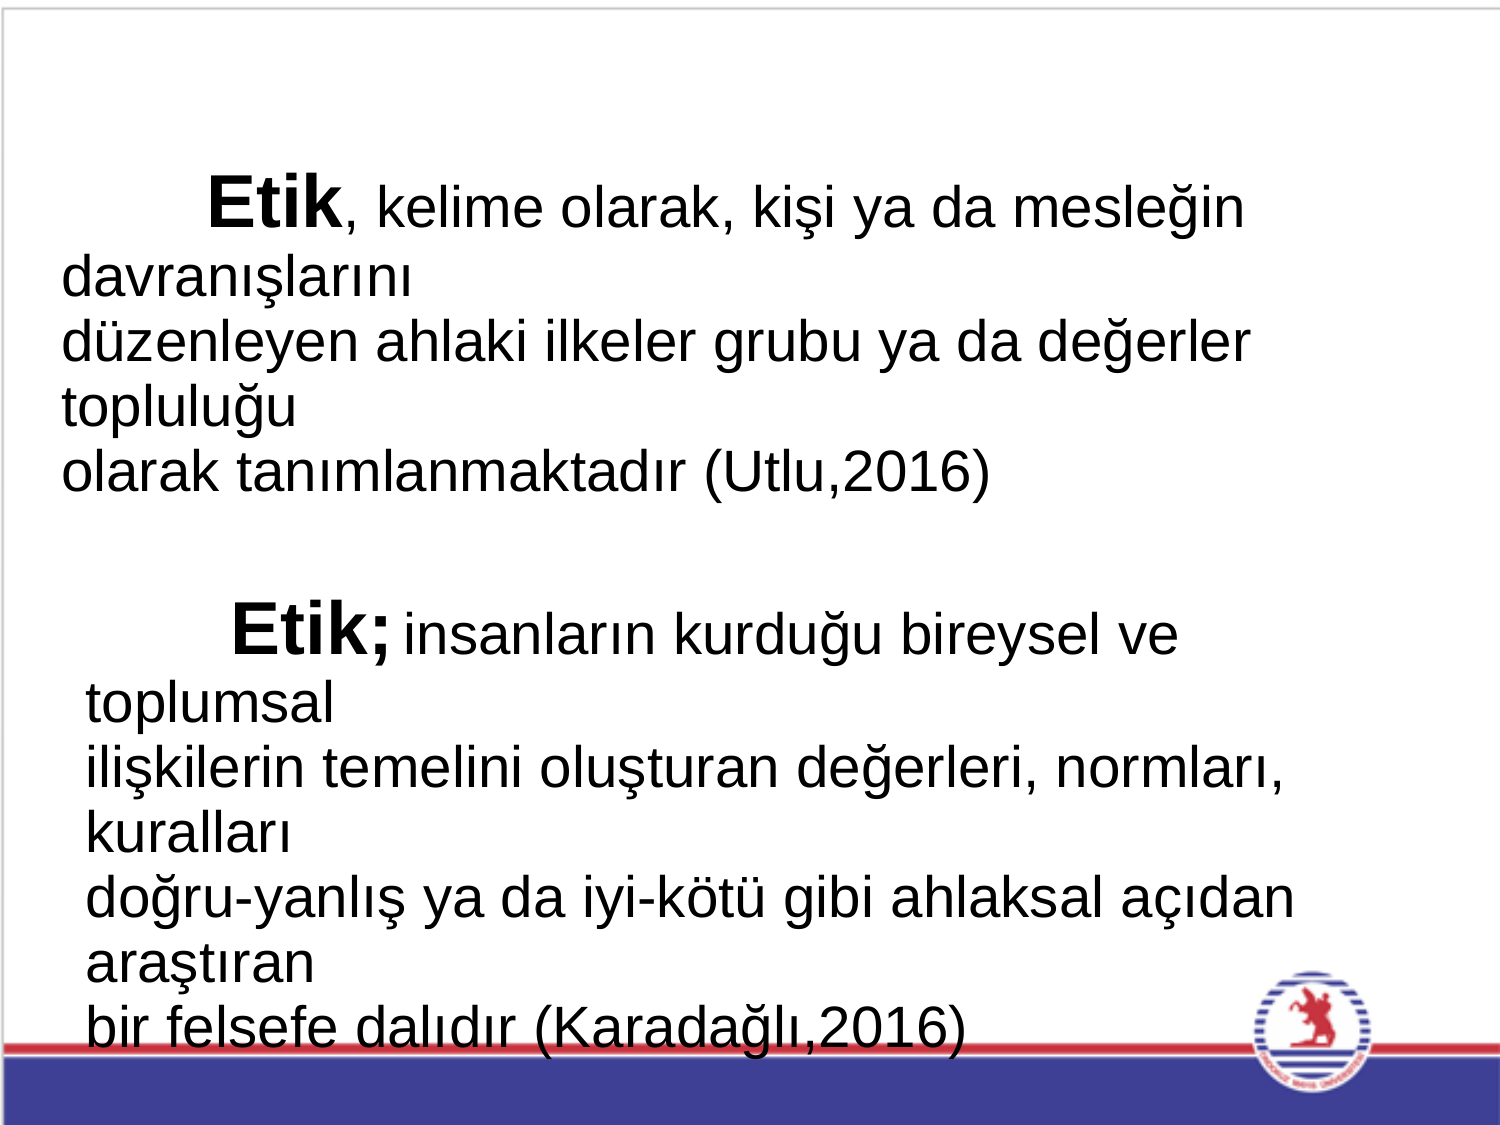

Etik, kelime olarak, kişi ya da mesleğin davranışlarını
düzenleyen ahlaki ilkeler grubu ya da değerler topluluğu
olarak tanımlanmaktadır (Utlu,2016)
 Etik; insanların kurduğu bireysel ve toplumsal
ilişkilerin temelini oluşturan değerleri, normları, kuralları
doğru-yanlış ya da iyi-kötü gibi ahlaksal açıdan araştıran
bir felsefe dalıdır (Karadağlı,2016)